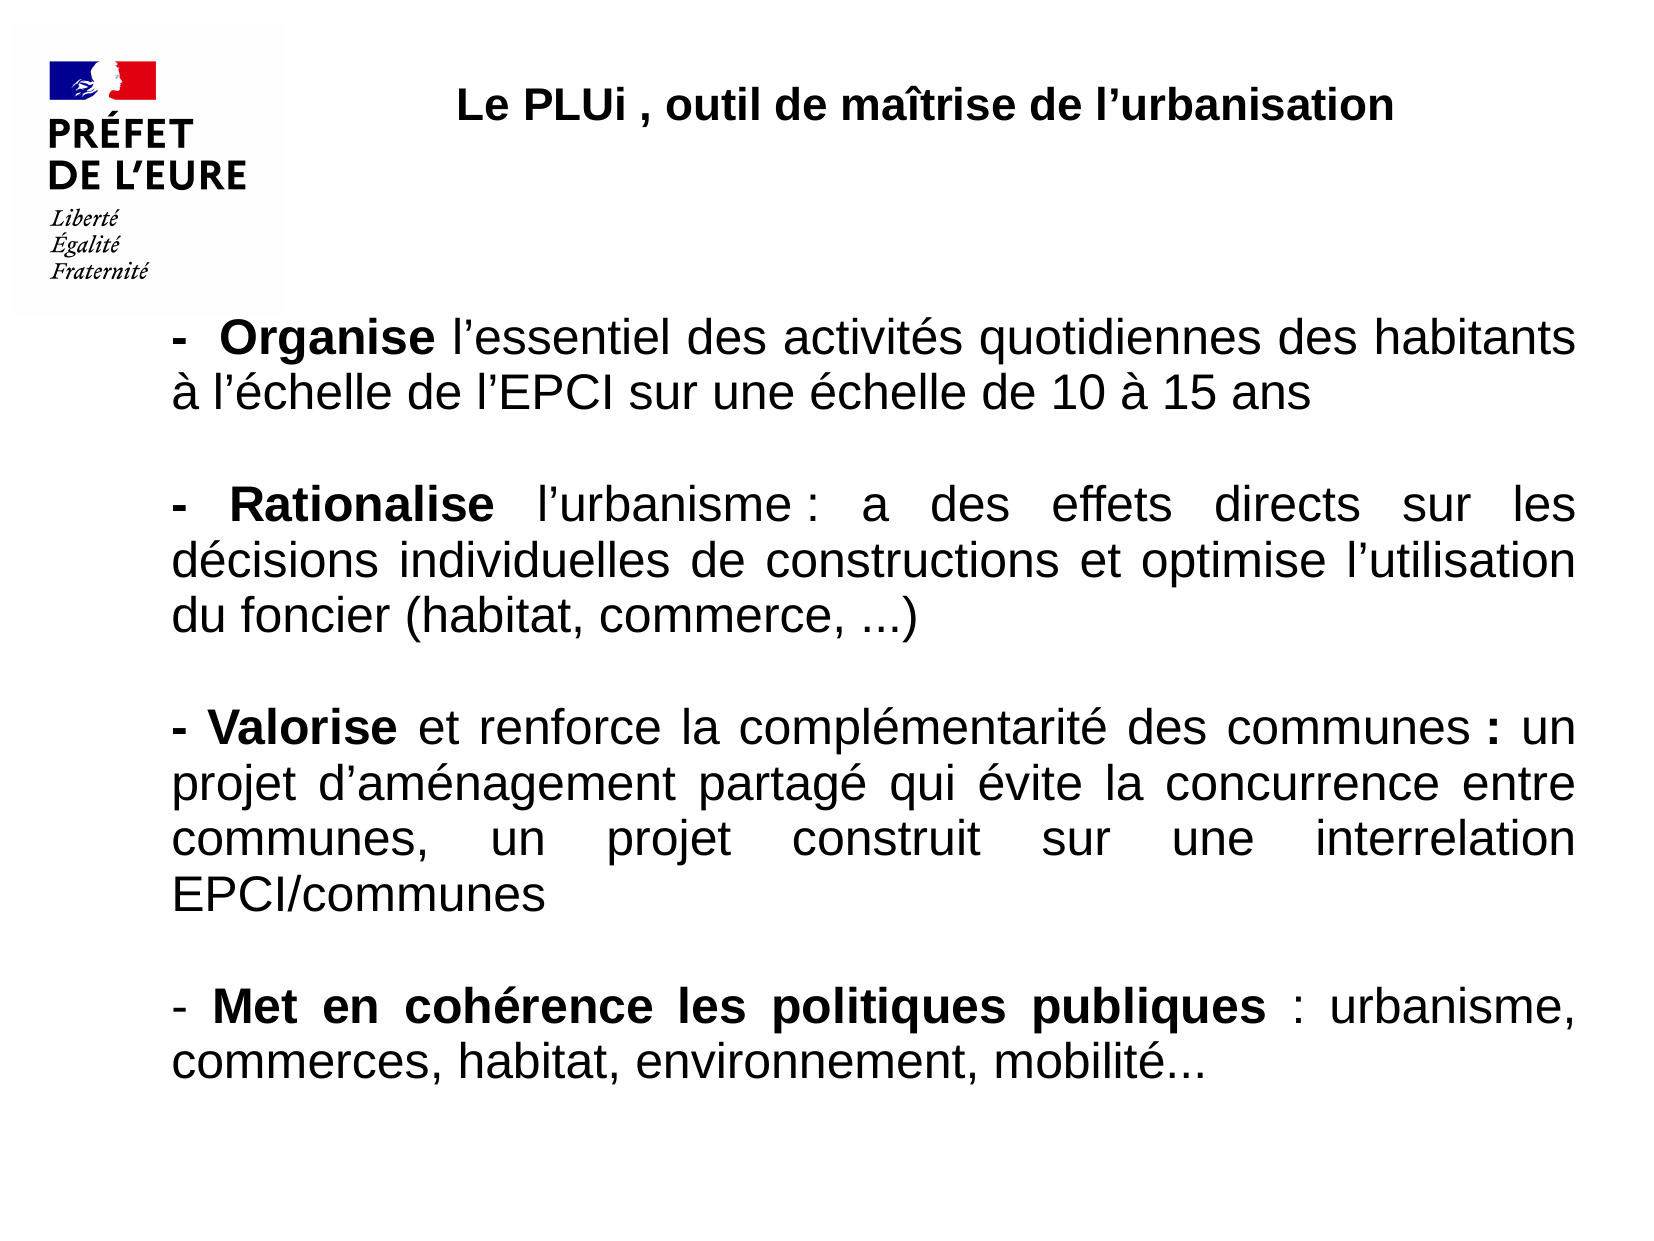

Le PLUi , outil de maîtrise de l’urbanisation
- Organise l’essentiel des activités quotidiennes des habitants à l’échelle de l’EPCI sur une échelle de 10 à 15 ans
- Rationalise l’urbanisme : a des effets directs sur les décisions individuelles de constructions et optimise l’utilisation du foncier (habitat, commerce, ...)
- Valorise et renforce la complémentarité des communes : un projet d’aménagement partagé qui évite la concurrence entre communes, un projet construit sur une interrelation EPCI/communes
- Met en cohérence les politiques publiques : urbanisme, commerces, habitat, environnement, mobilité...